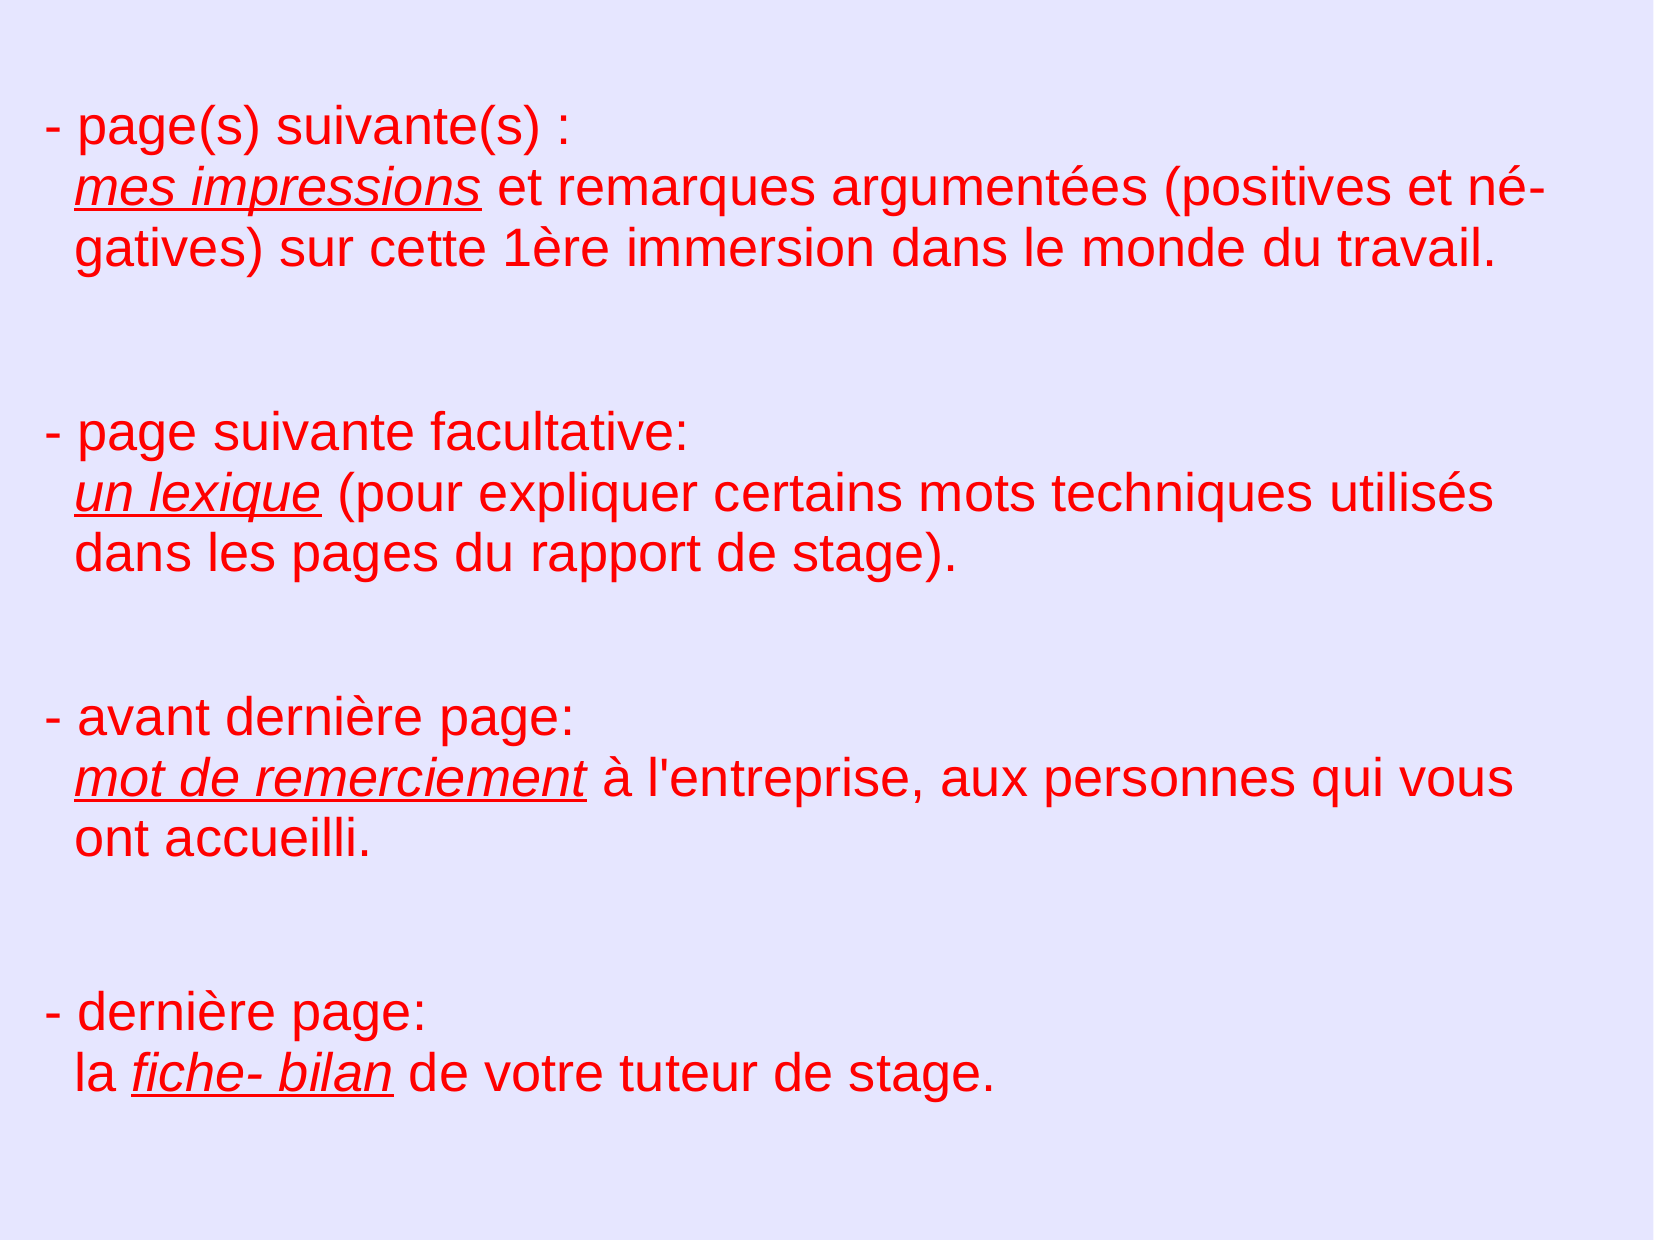

- page(s) suivante(s) :
 mes impressions et remarques argumentées (positives et né-
 gatives) sur cette 1ère immersion dans le monde du travail.
- page suivante facultative:
 un lexique (pour expliquer certains mots techniques utilisés
 dans les pages du rapport de stage).
- avant dernière page:
 mot de remerciement à l'entreprise, aux personnes qui vous
 ont accueilli.
- dernière page:
 la fiche- bilan de votre tuteur de stage.